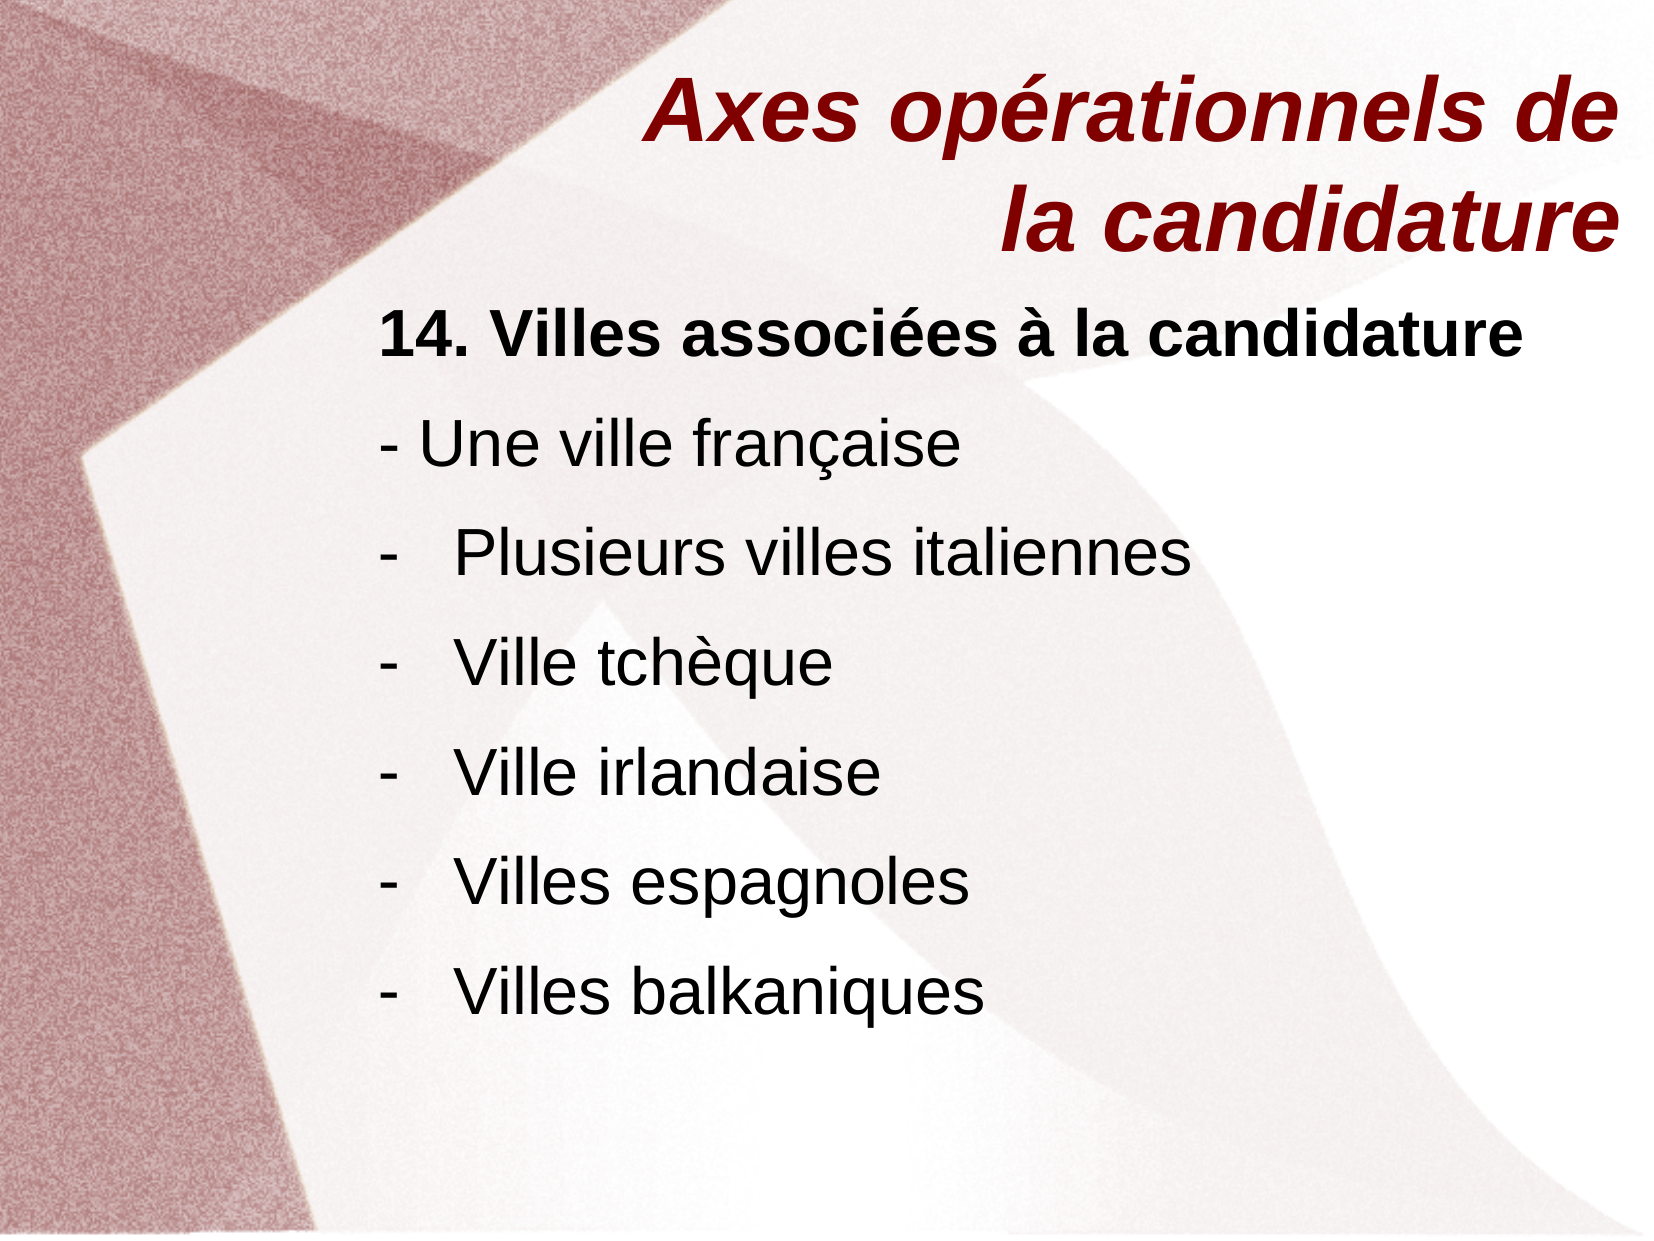

# Axes opérationnels de la candidature
14. Villes associées à la candidature
- Une ville française
Plusieurs villes italiennes
Ville tchèque
Ville irlandaise
Villes espagnoles
Villes balkaniques